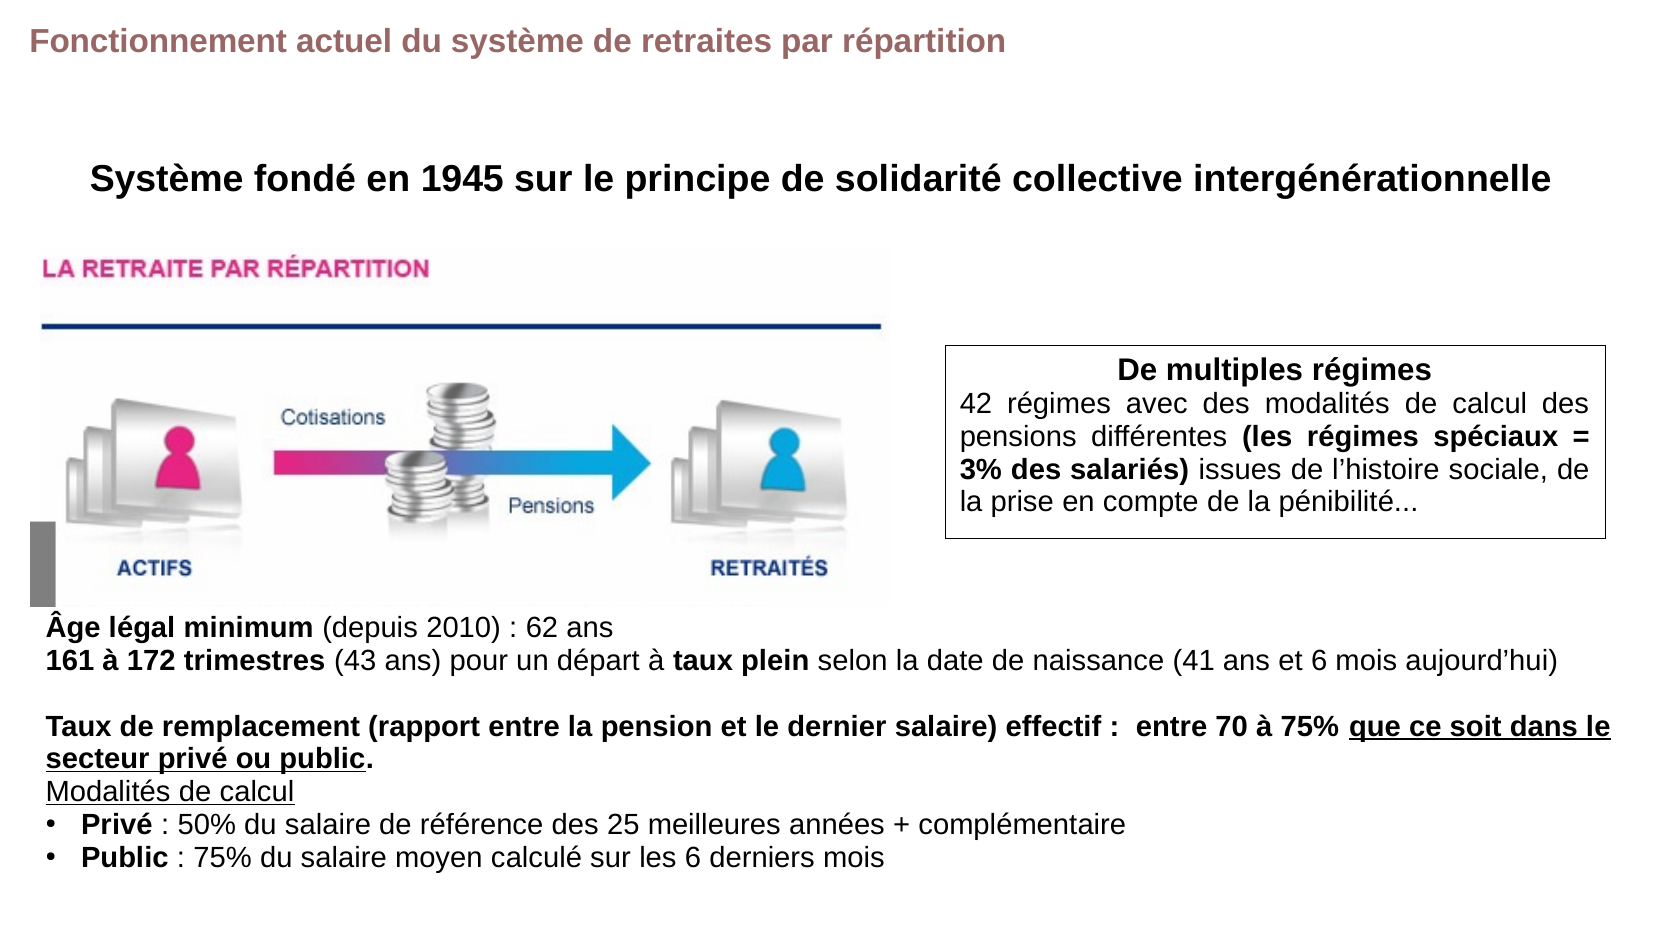

# Fonctionnement actuel du système de retraites par répartition
Système fondé en 1945 sur le principe de solidarité collective intergénérationnelle
De multiples régimes
42 régimes avec des modalités de calcul des pensions différentes (les régimes spéciaux = 3% des salariés) issues de l’histoire sociale, de la prise en compte de la pénibilité...
Âge légal minimum (depuis 2010) : 62 ans
161 à 172 trimestres (43 ans) pour un départ à taux plein selon la date de naissance (41 ans et 6 mois aujourd’hui)
Taux de remplacement (rapport entre la pension et le dernier salaire) effectif : entre 70 à 75% que ce soit dans le secteur privé ou public.
Modalités de calcul
Privé : 50% du salaire de référence des 25 meilleures années + complémentaire
Public : 75% du salaire moyen calculé sur les 6 derniers mois